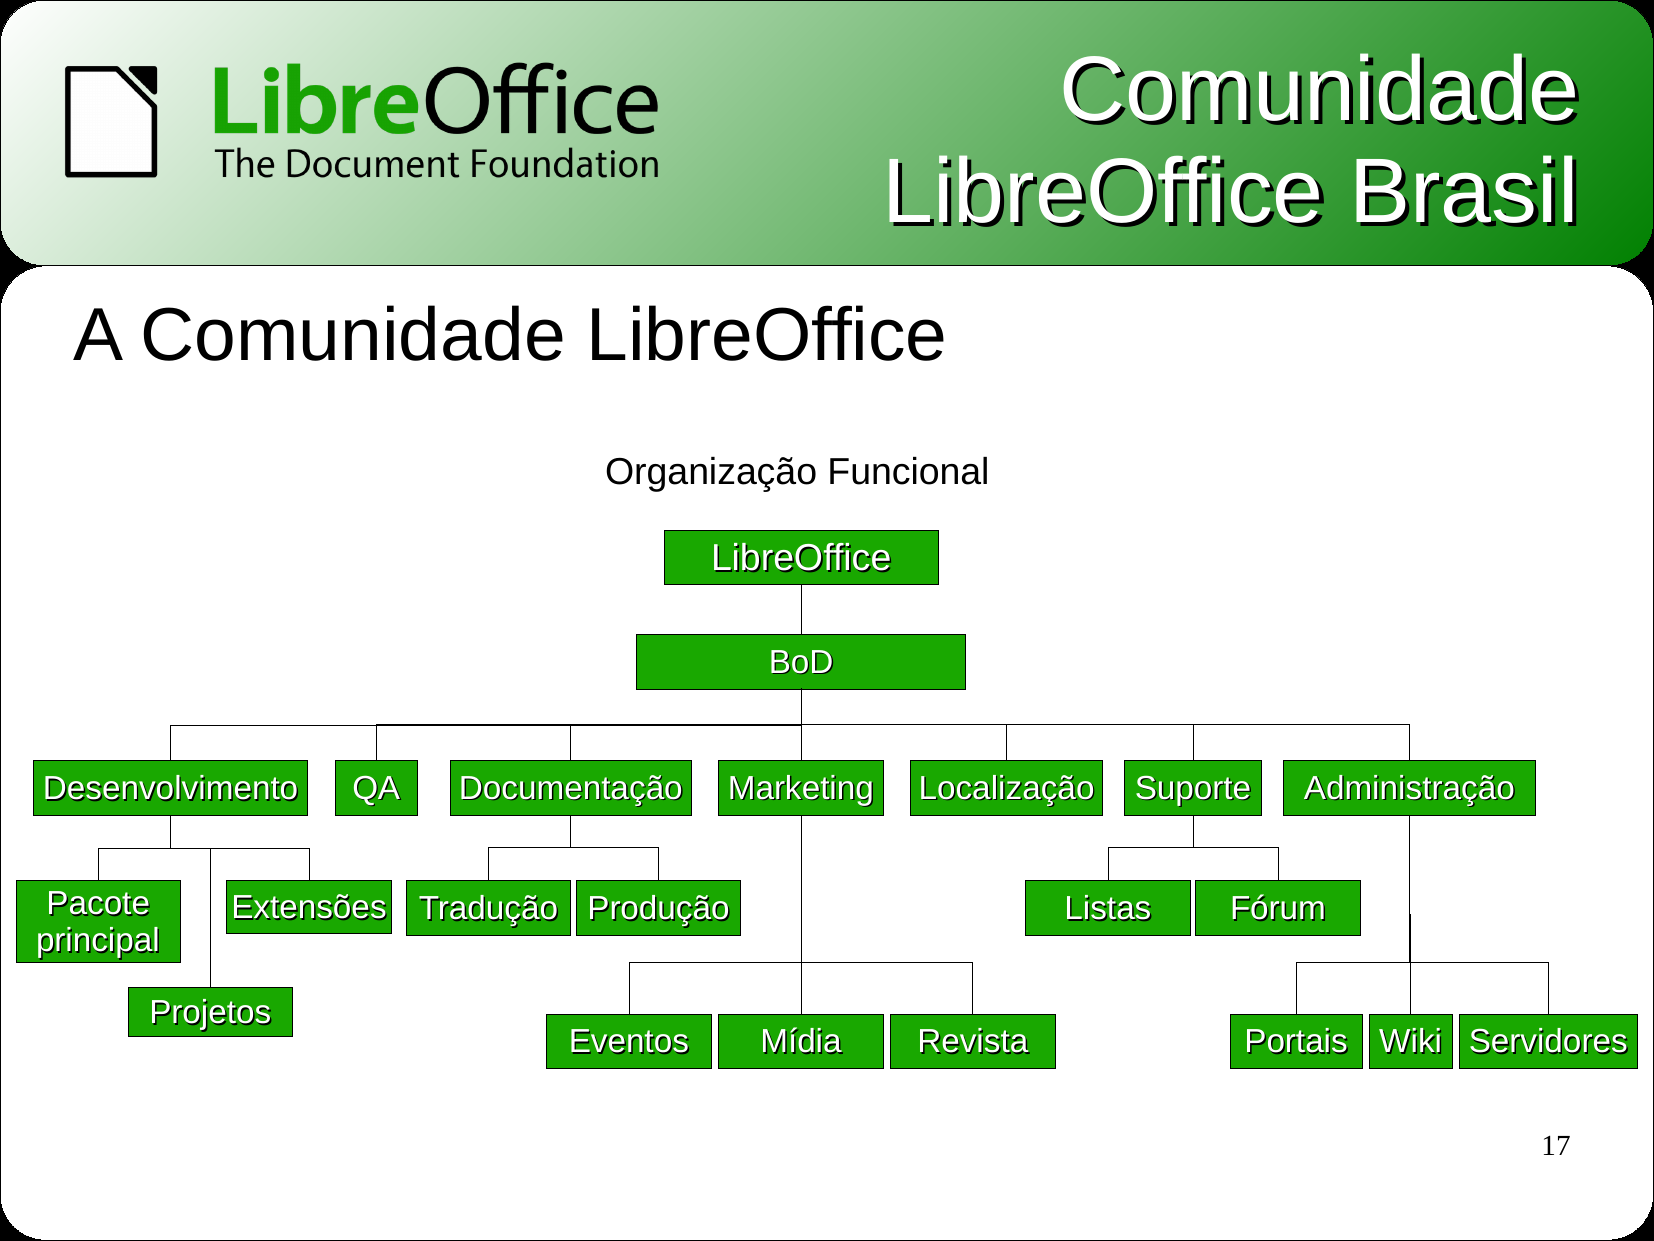

Comunidade LibreOffice Brasil
A Comunidade LibreOffice
Organização Funcional
LibreOffice
BoD
QA
Documentação
Marketing
Localização
Suporte
Administração
Desenvolvimento
Pacote
principal
Extensões
Tradução
Produção
Listas
Fórum
Projetos
Eventos
Mídia
Revista
Portais
Wiki
Servidores
17